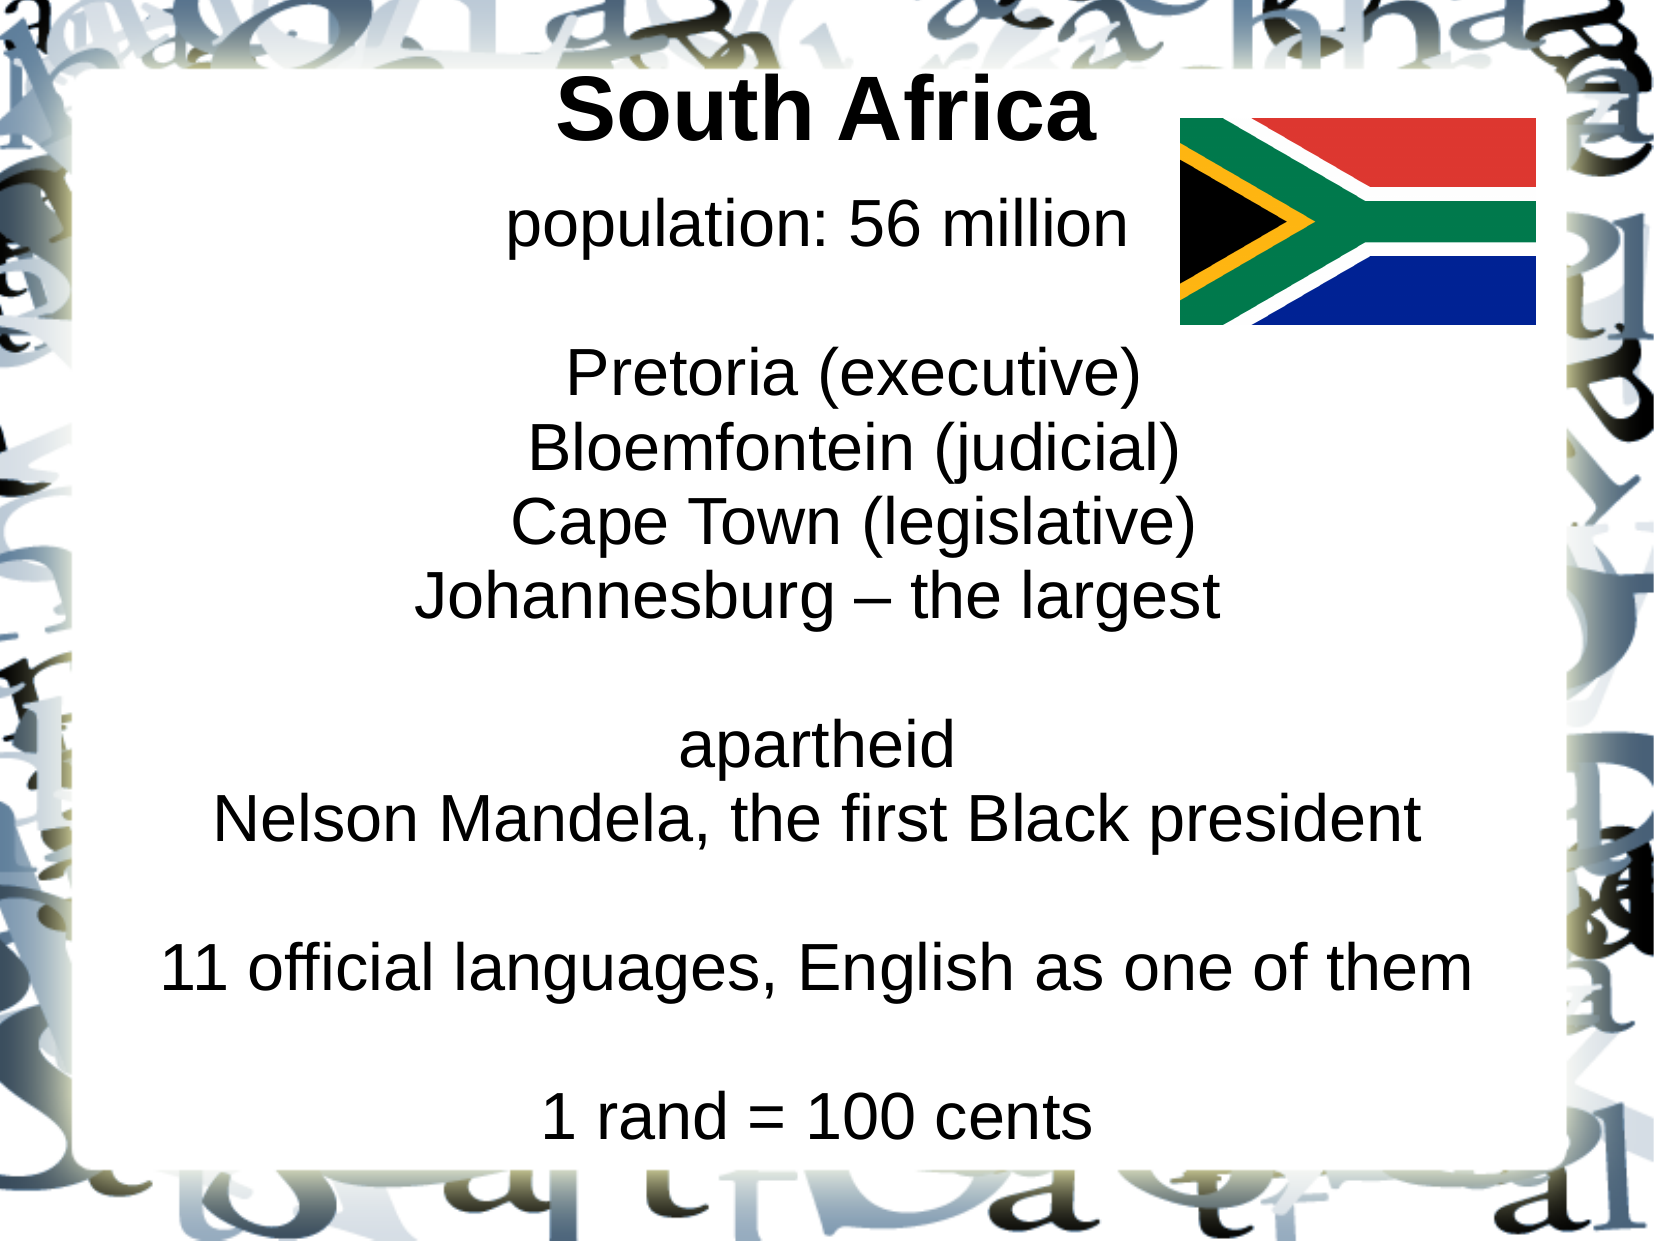

# South Africa
population: 56 million
 Pretoria (executive)
 Bloemfontein (judicial)
 Cape Town (legislative)
Johannesburg – the largest
apartheid
Nelson Mandela, the first Black president
11 official languages, English as one of them
1 rand = 100 cents
maoris